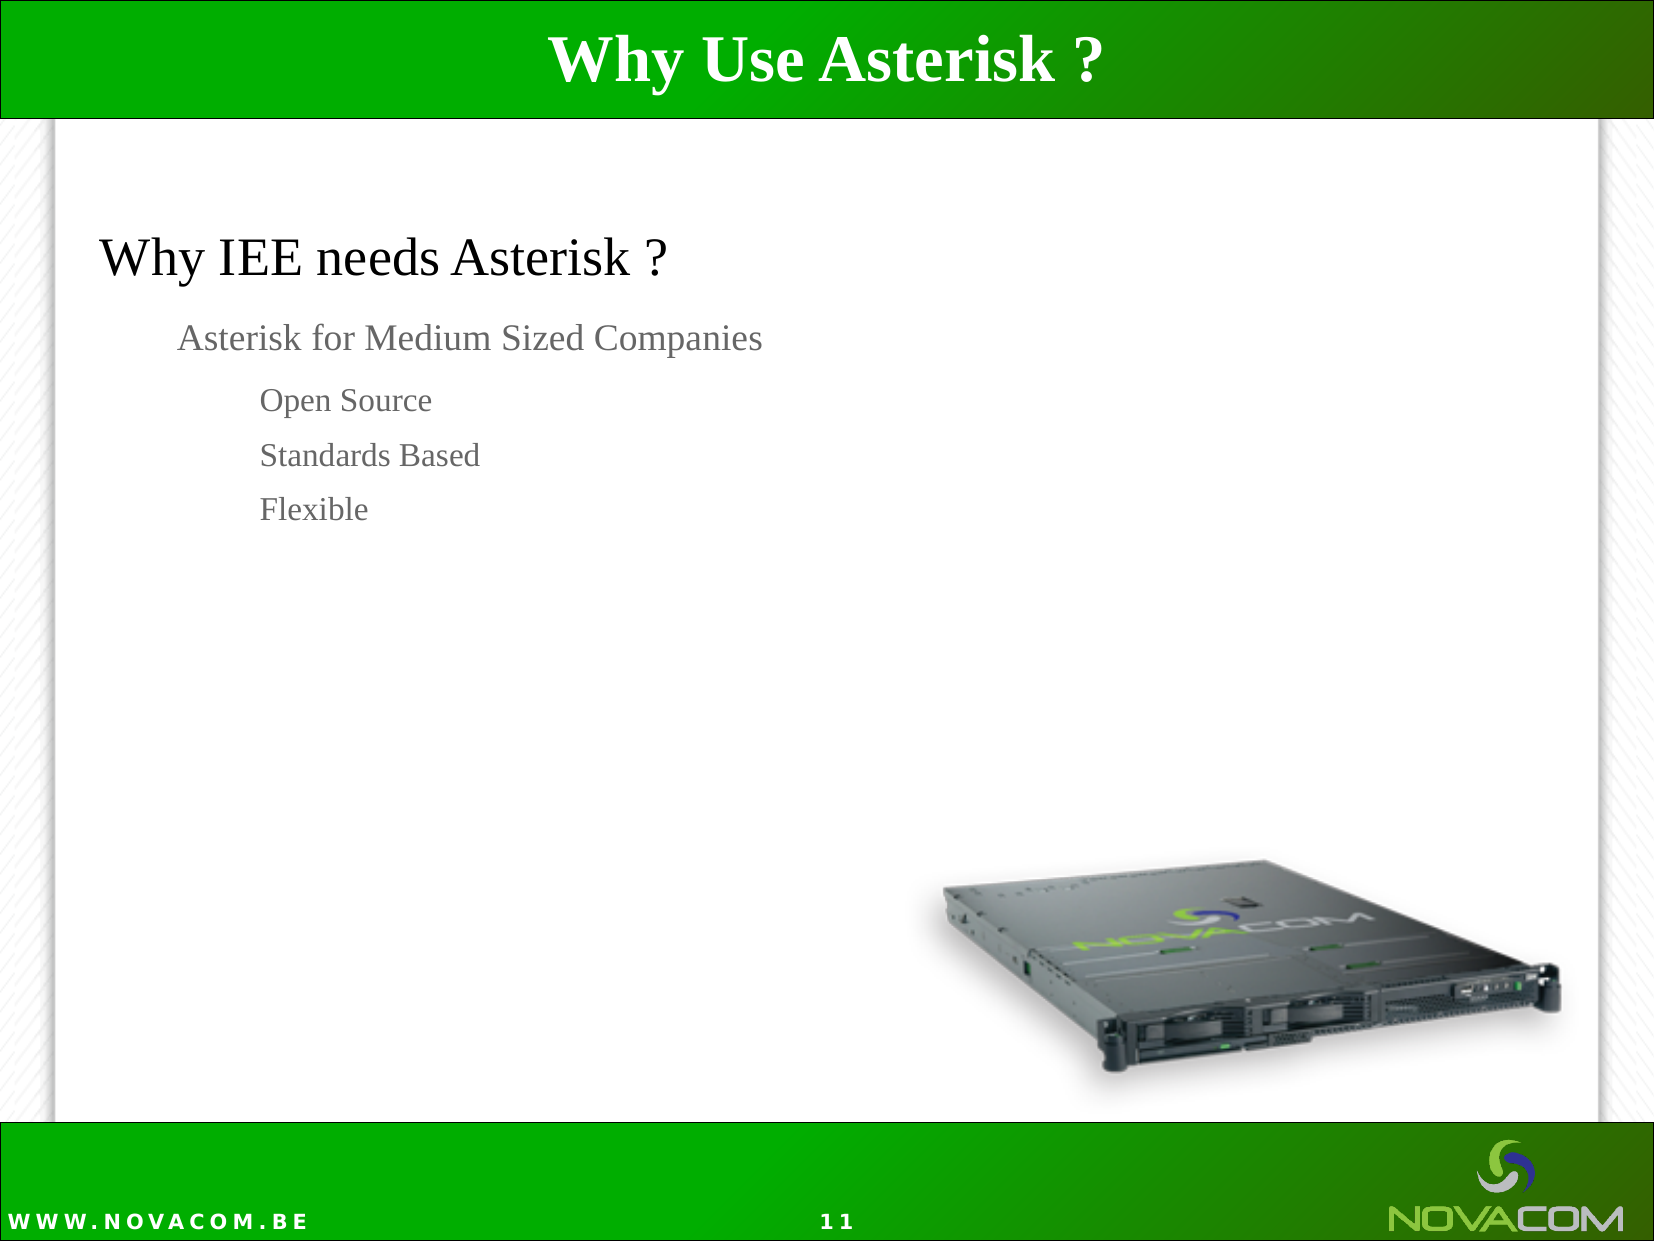

# Why Use Asterisk ?
Why IEE needs Asterisk ?
Asterisk for Medium Sized Companies
Open Source
Standards Based
Flexible